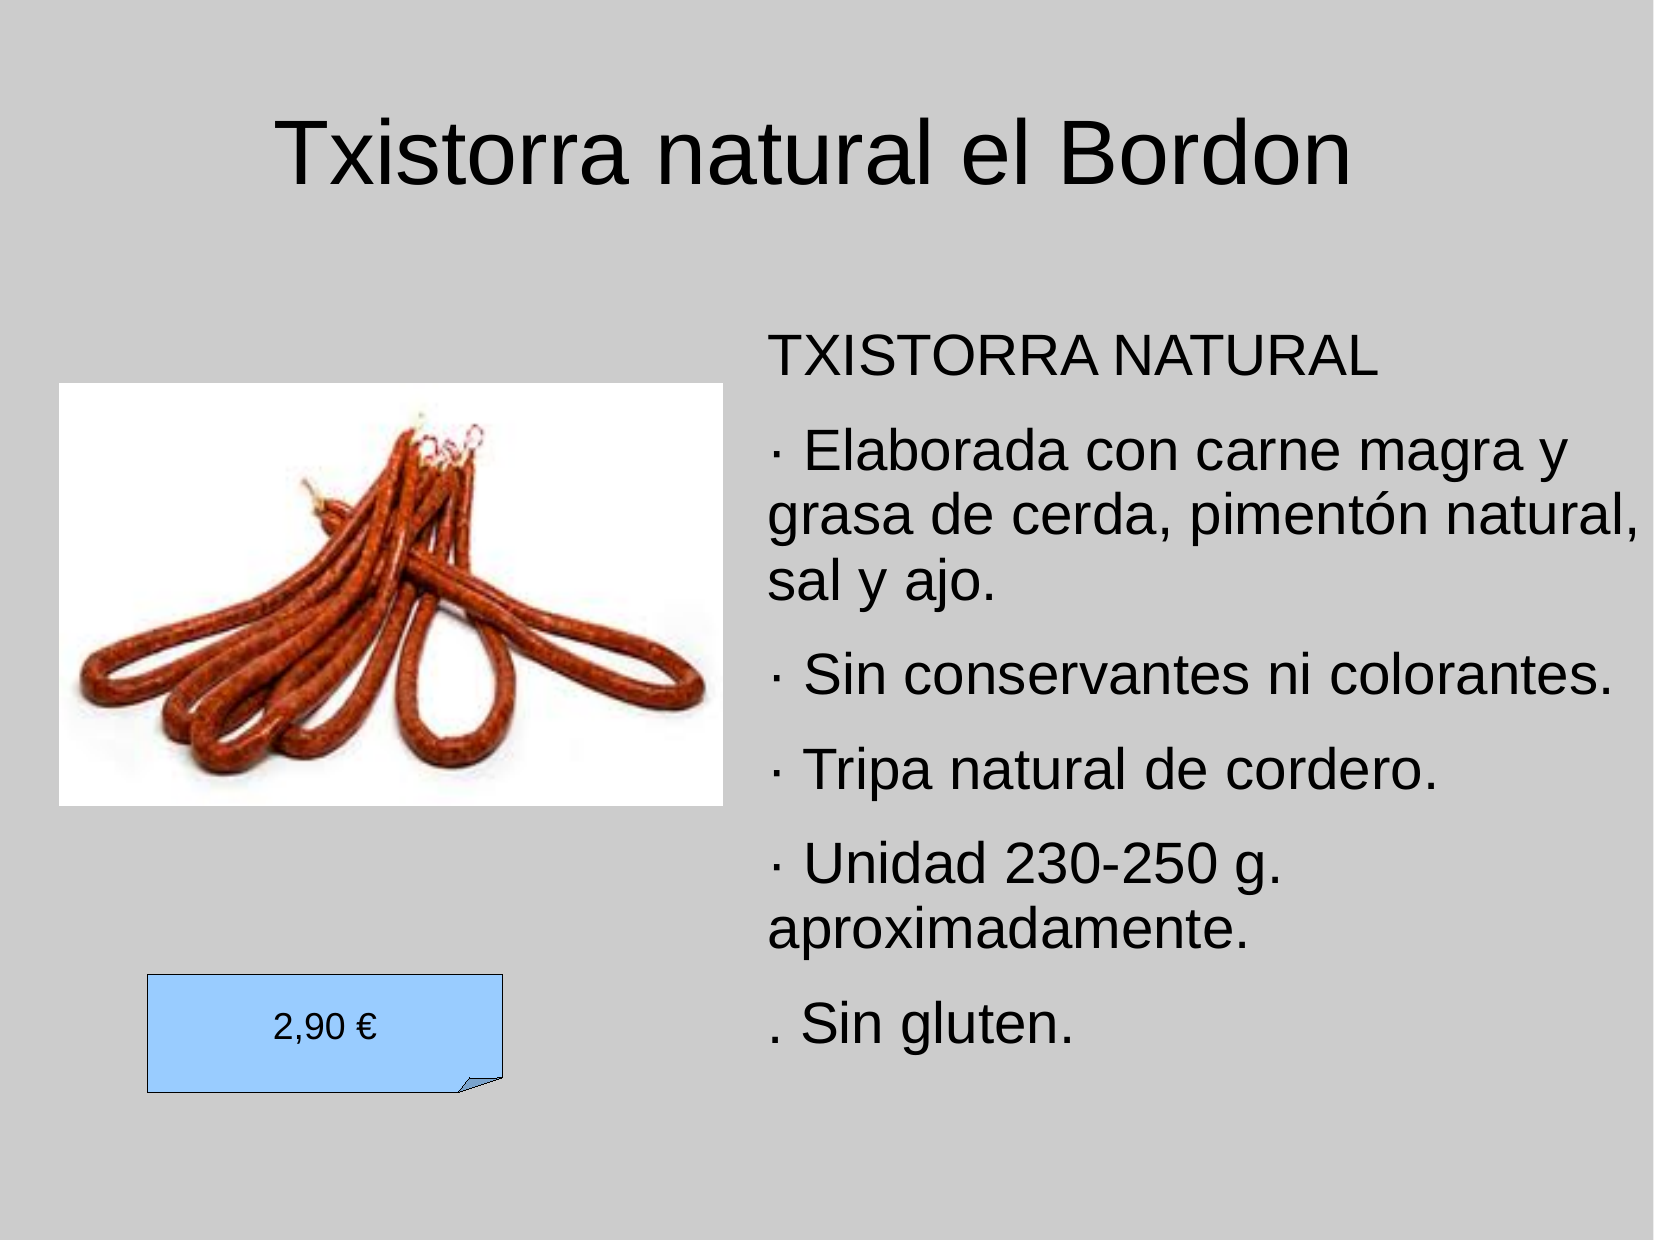

# Txistorra natural el Bordon
TXISTORRA NATURAL
· Elaborada con carne magra y grasa de cerda, pimentón natural, sal y ajo.
· Sin conservantes ni colorantes.
· Tripa natural de cordero.
· Unidad 230-250 g. aproximadamente.
. Sin gluten.
2,90 €